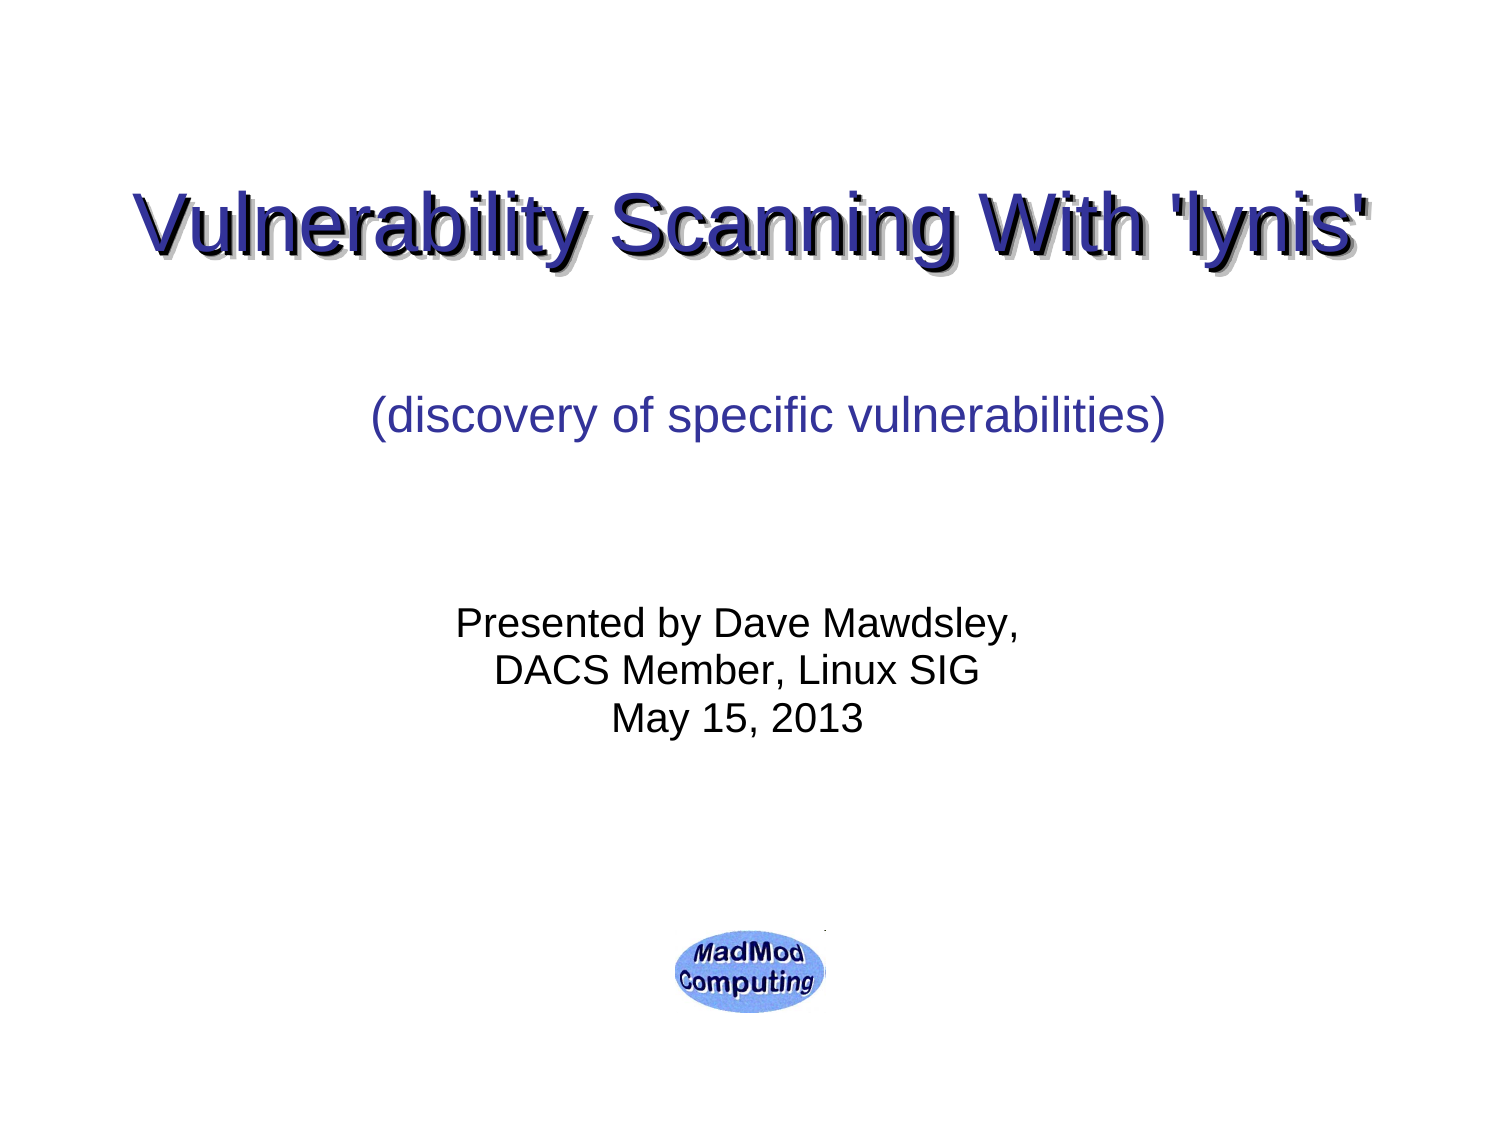

# Vulnerability Scanning With 'lynis'
(discovery of specific vulnerabilities)
Presented by Dave Mawdsley,
DACS Member, Linux SIG
May 15, 2013